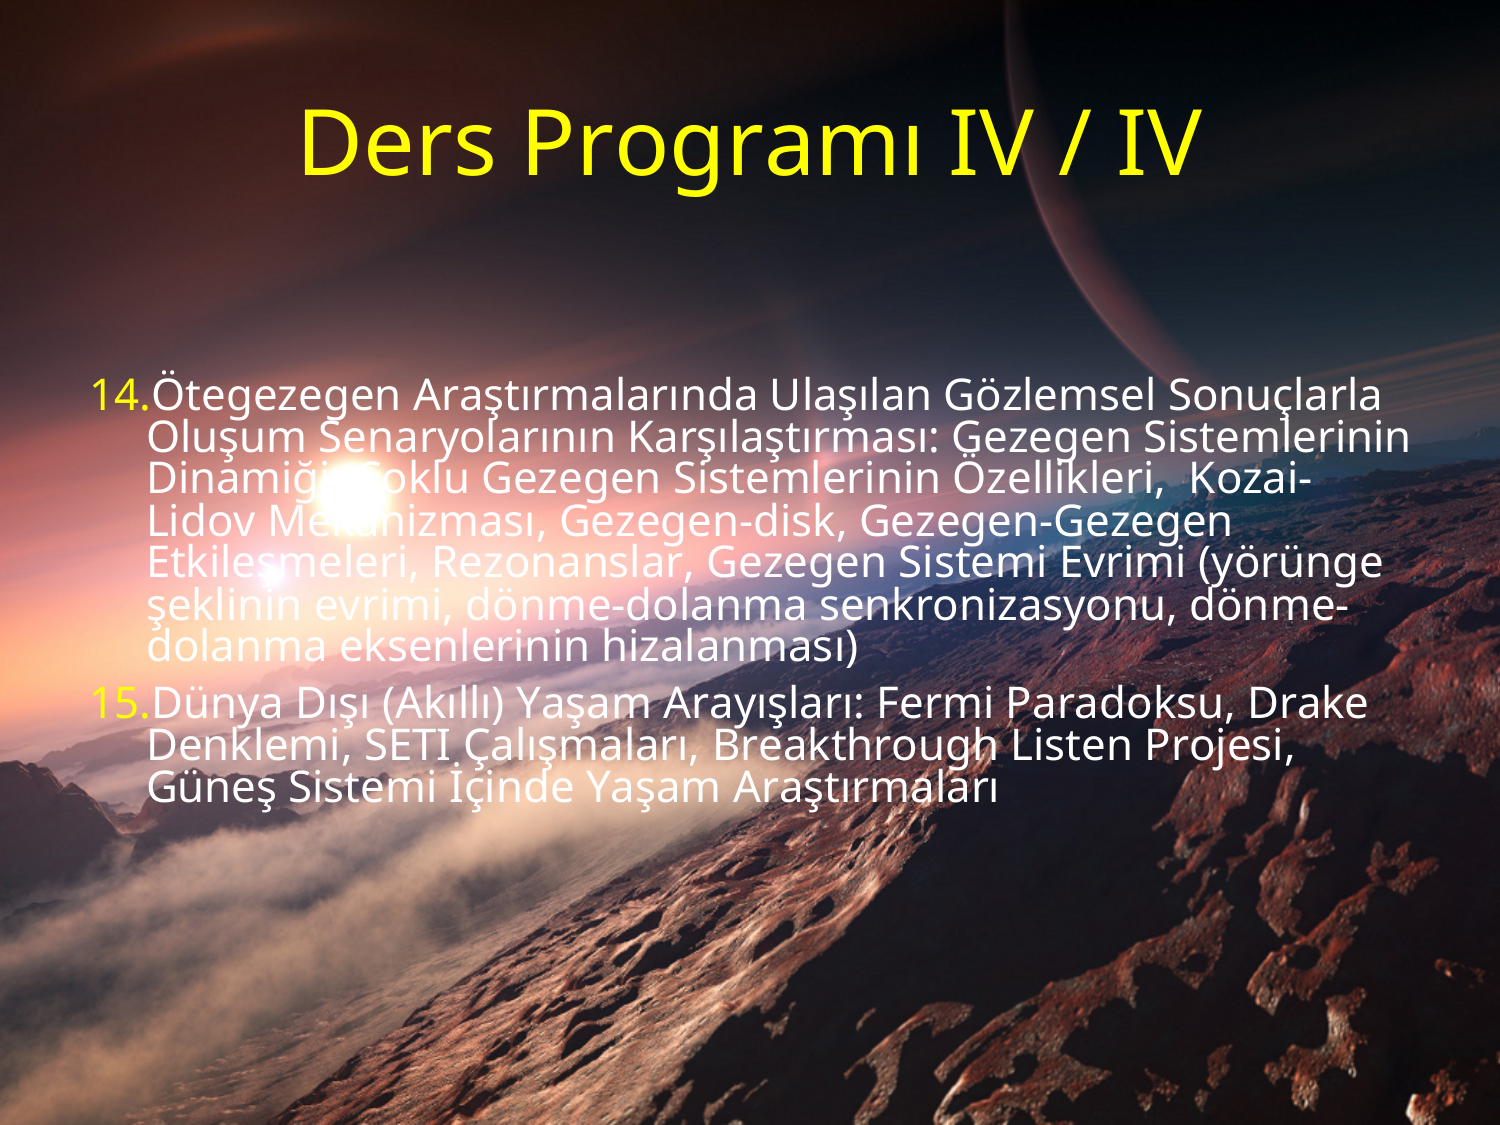

# Ders Programı IV / IV
Ötegezegen Araştırmalarında Ulaşılan Gözlemsel Sonuçlarla Oluşum Senaryolarının Karşılaştırması: Gezegen Sistemlerinin Dinamiği: Çoklu Gezegen Sistemlerinin Özellikleri, Kozai-Lidov Mekanizması, Gezegen-disk, Gezegen-Gezegen Etkileşmeleri, Rezonanslar, Gezegen Sistemi Evrimi (yörünge şeklinin evrimi, dönme-dolanma senkronizasyonu, dönme-dolanma eksenlerinin hizalanması)
Dünya Dışı (Akıllı) Yaşam Arayışları: Fermi Paradoksu, Drake Denklemi, SETI Çalışmaları, Breakthrough Listen Projesi, Güneş Sistemi İçinde Yaşam Araştırmaları